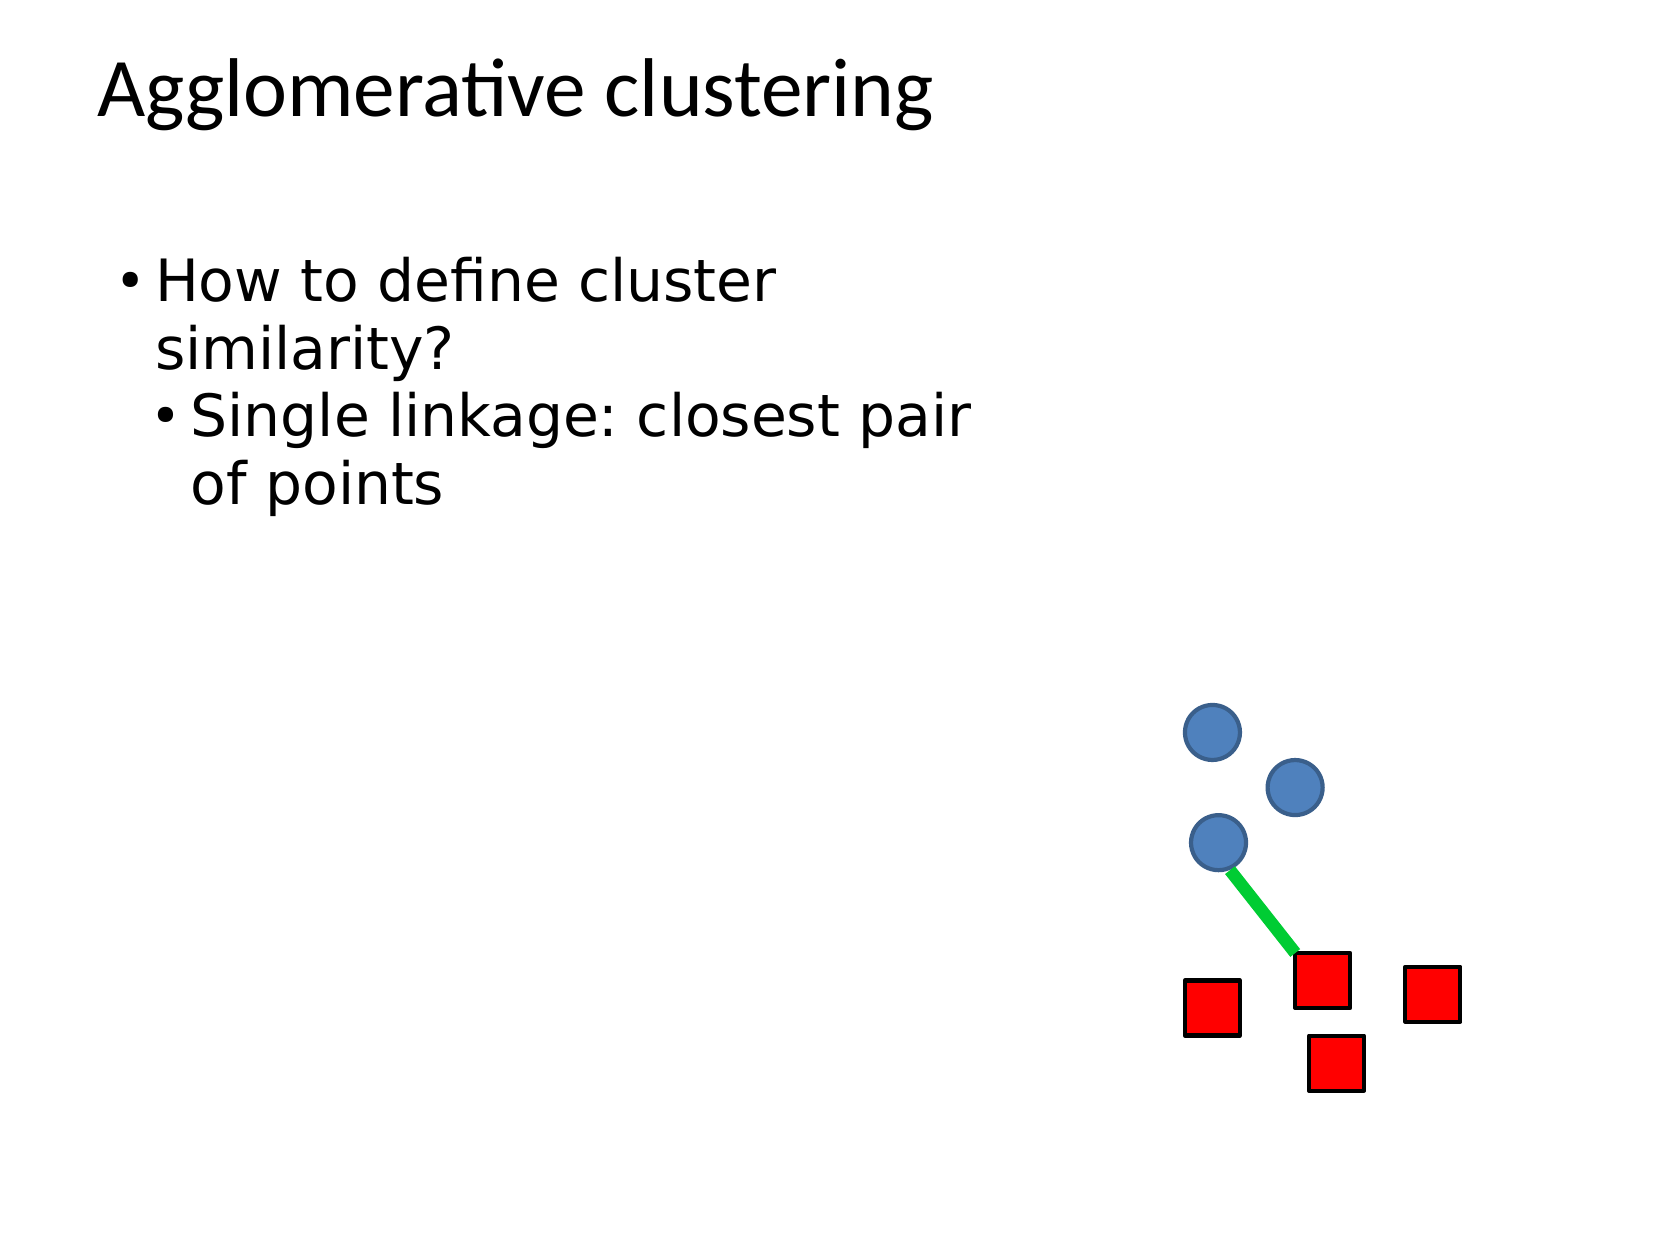

Agglomerative clustering
How to define cluster similarity?
Single linkage: closest pair of points